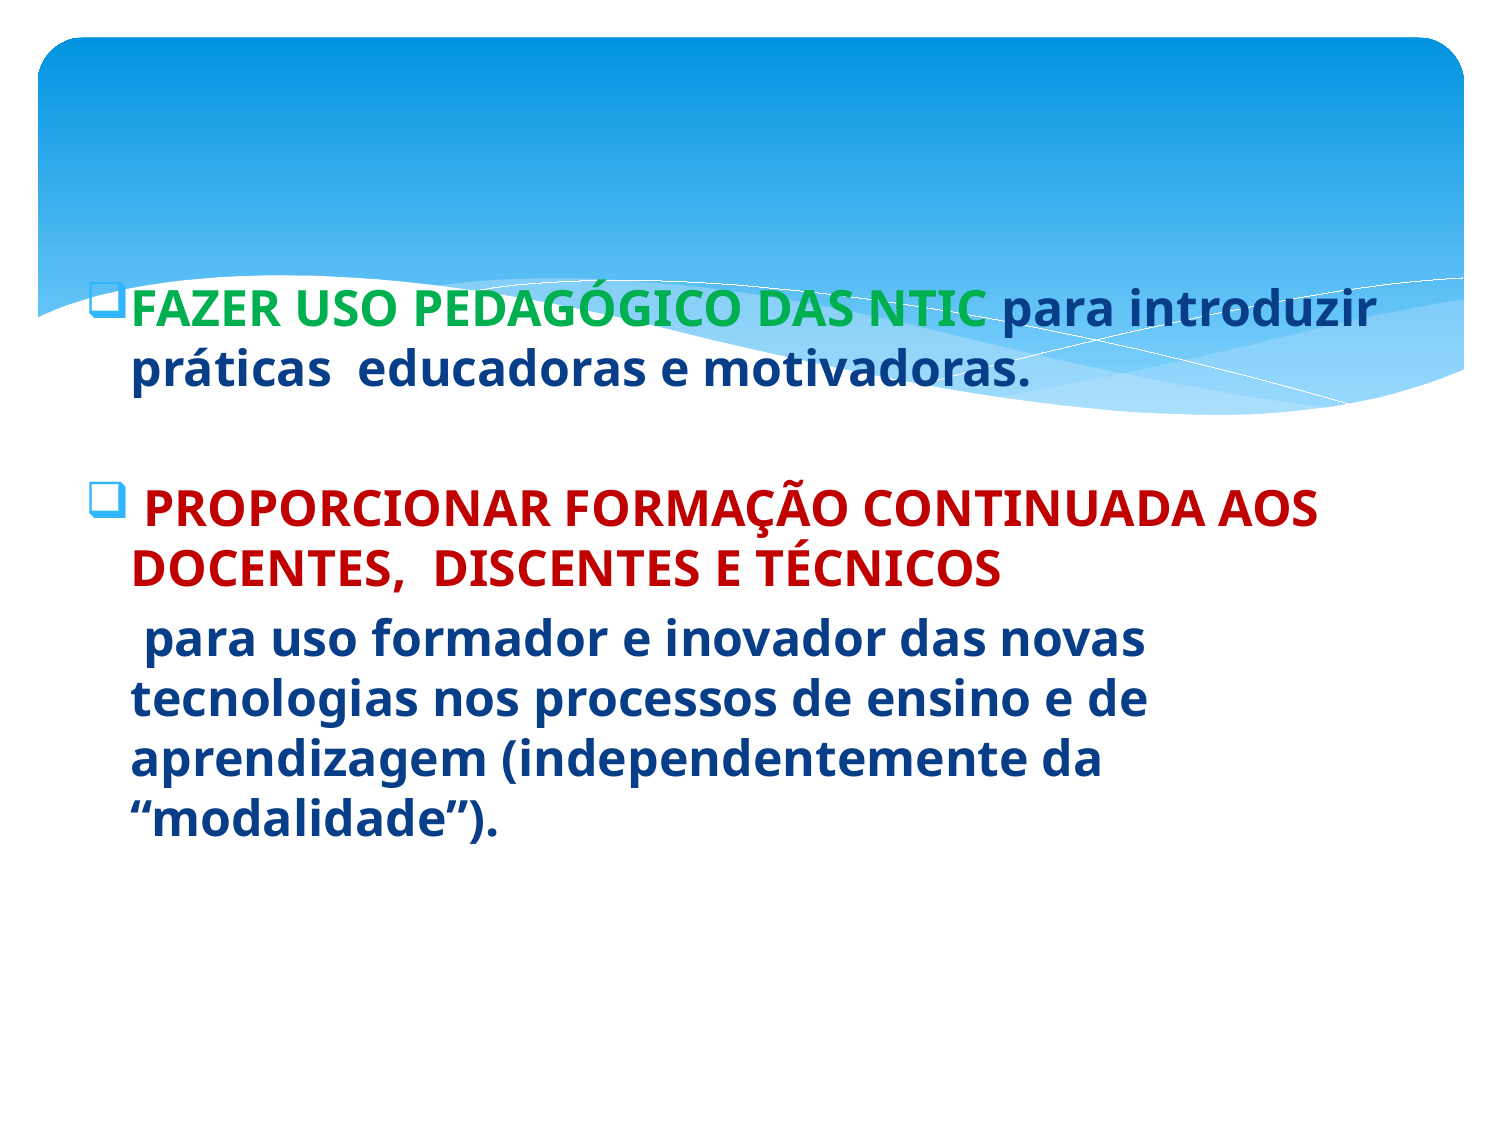

# FAZER USO PEDAGÓGICO DAS NTIC para introduzir práticas educadoras e motivadoras.
 PROPORCIONAR FORMAÇÃO CONTINUADA AOS DOCENTES, DISCENTES E TÉCNICOS
	 para uso formador e inovador das novas tecnologias nos processos de ensino e de aprendizagem (independentemente da “modalidade”).